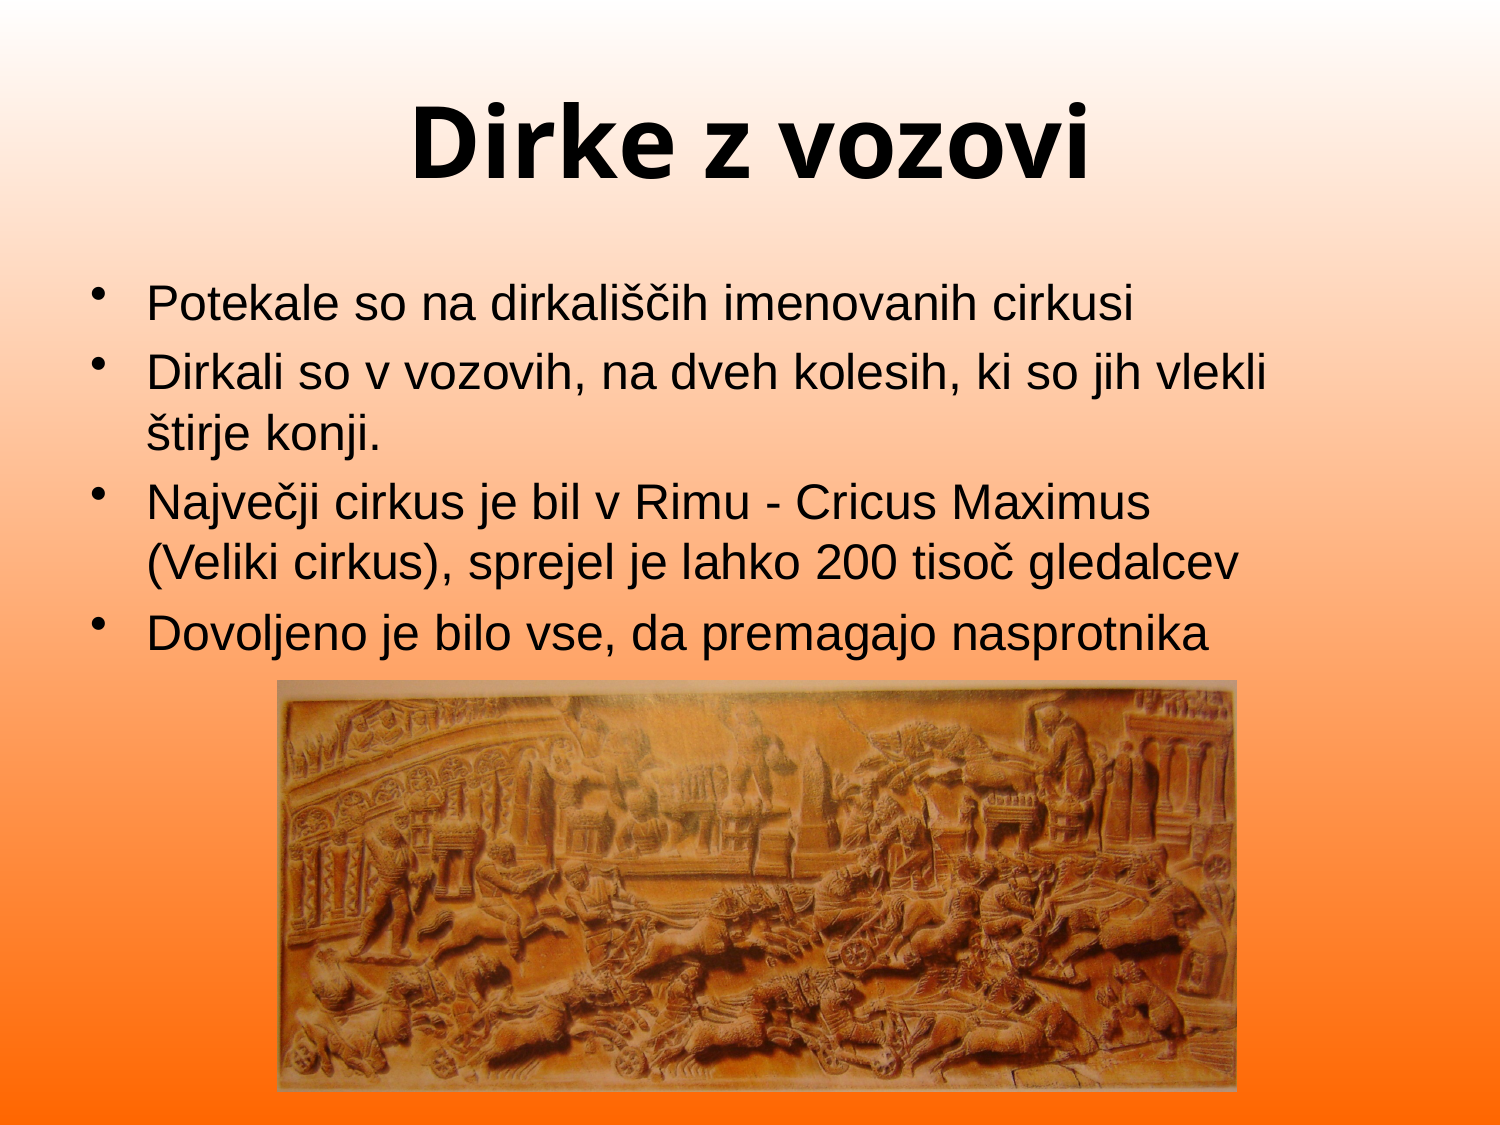

# Dirke z vozovi
Potekale so na dirkališčih imenovanih cirkusi
Dirkali so v vozovih, na dveh kolesih, ki so jih vlekli štirje konji.
Največji cirkus je bil v Rimu - Cricus Maximus (Veliki cirkus), sprejel je lahko 200 tisoč gledalcev
Dovoljeno je bilo vse, da premagajo nasprotnika